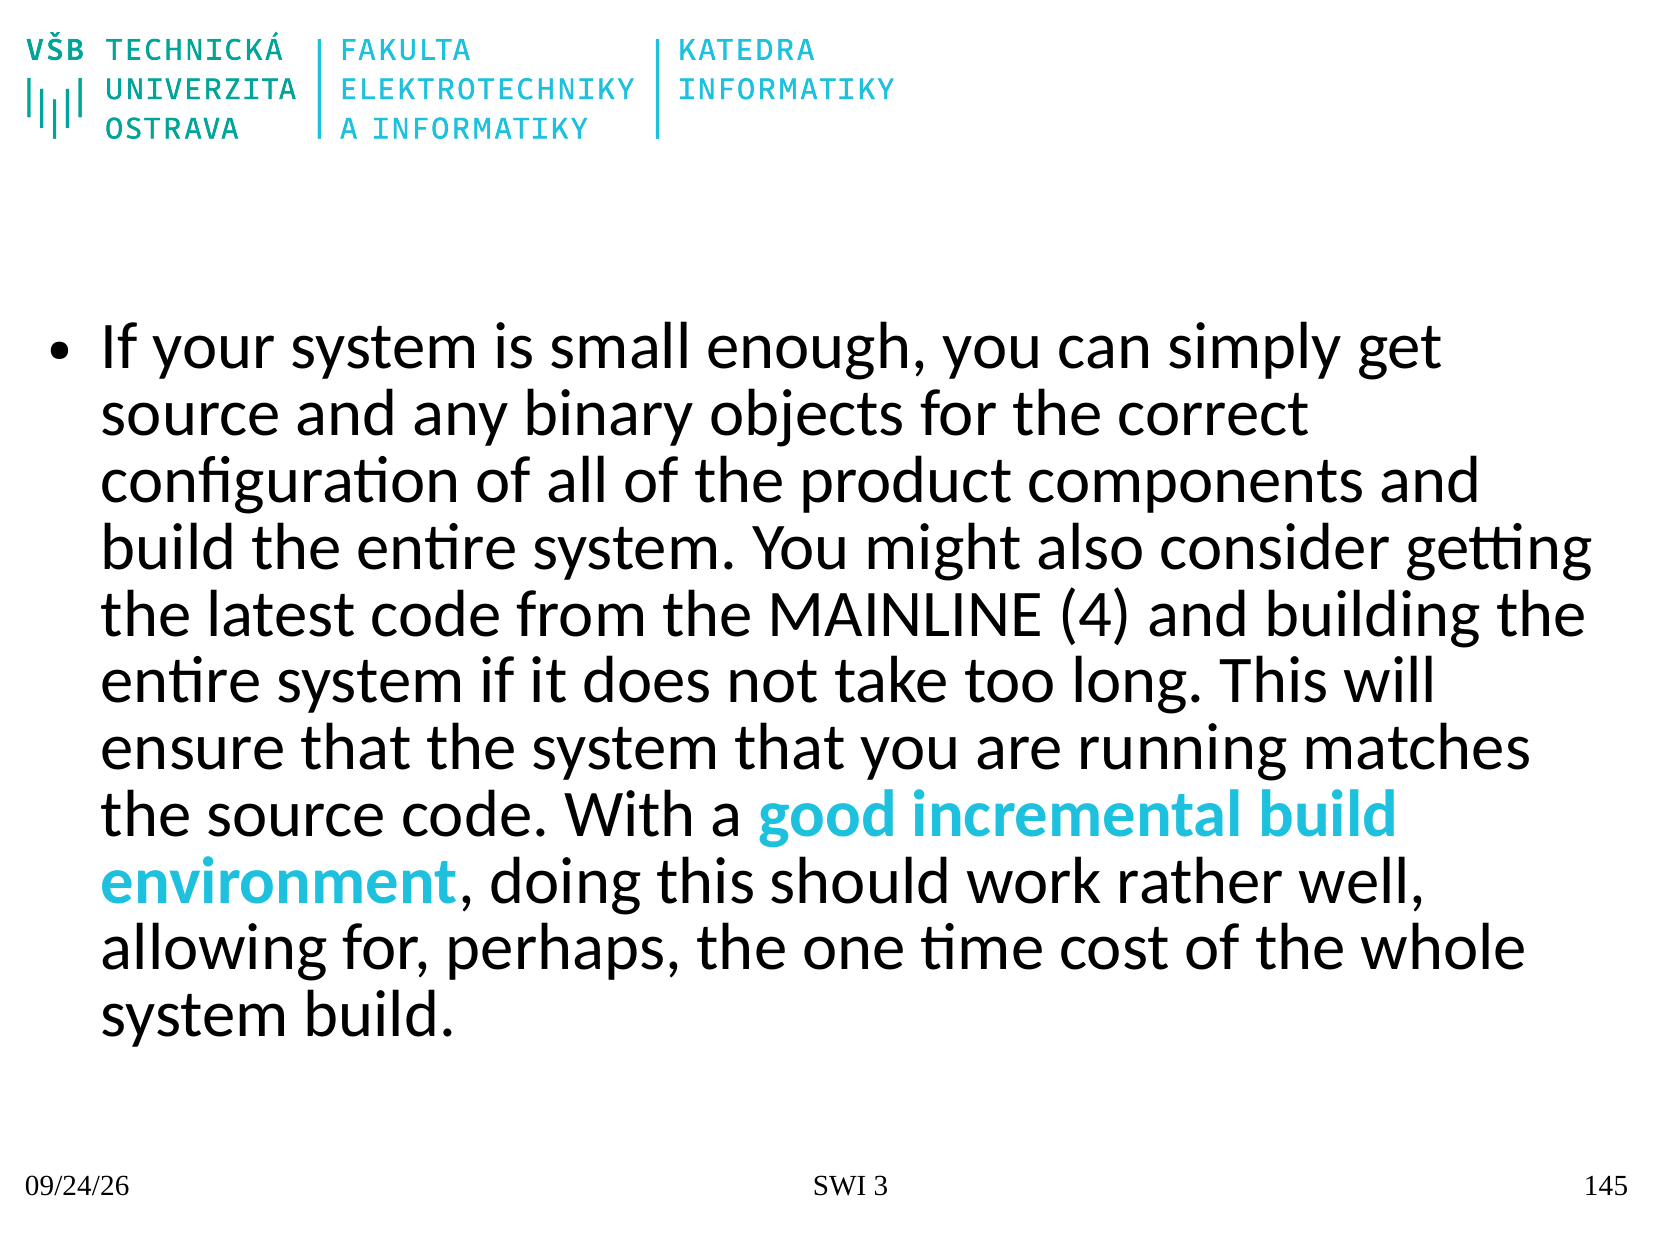

#
If your system is small enough, you can simply get source and any binary objects for the correct configuration of all of the product components and build the entire system. You might also consider getting the latest code from the MAINLINE (4) and building the entire system if it does not take too long. This will ensure that the system that you are running matches the source code. With a good incremental build environment, doing this should work rather well, allowing for, perhaps, the one time cost of the whole system build.
SWI 3
145